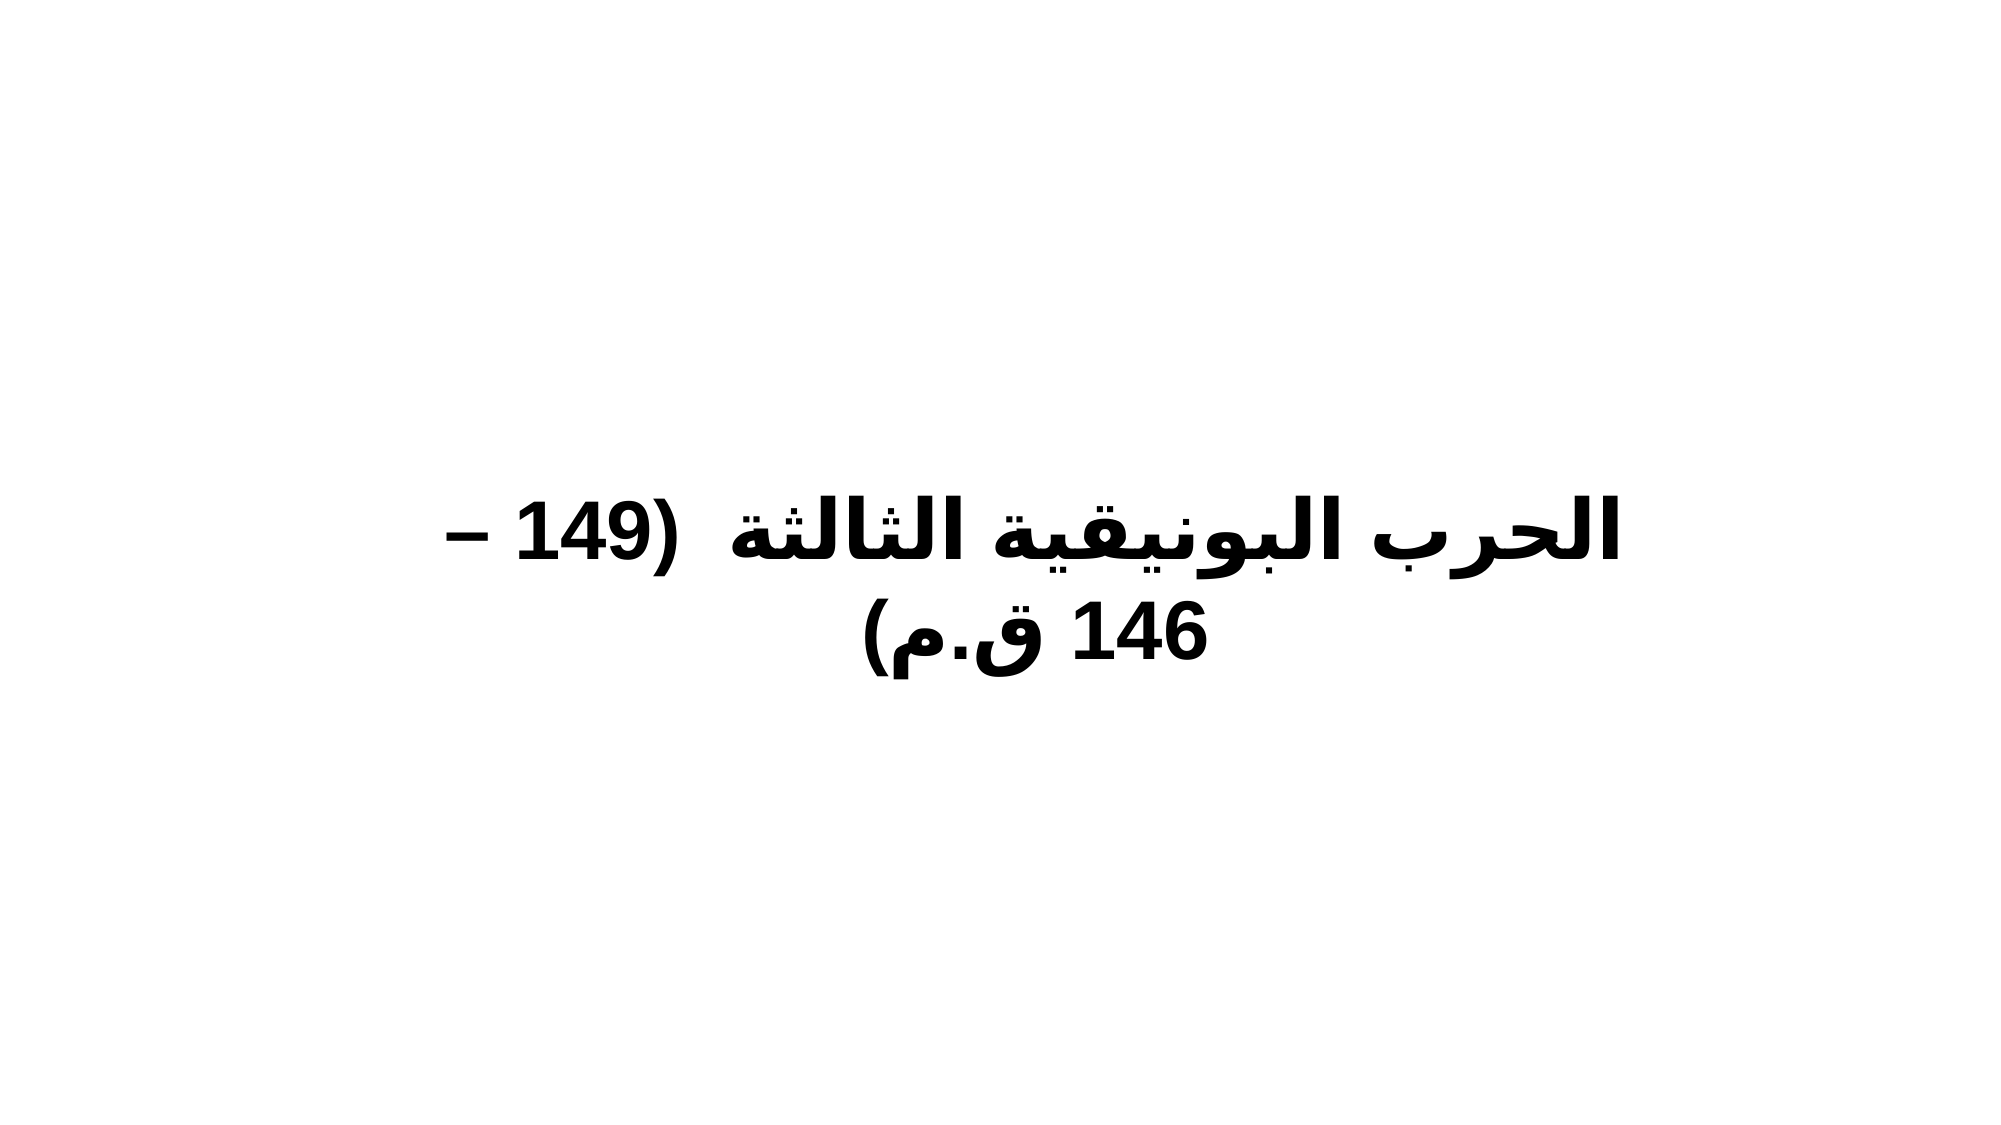

الحرب البونيقية الثالثة (149 – 146 ق.م)